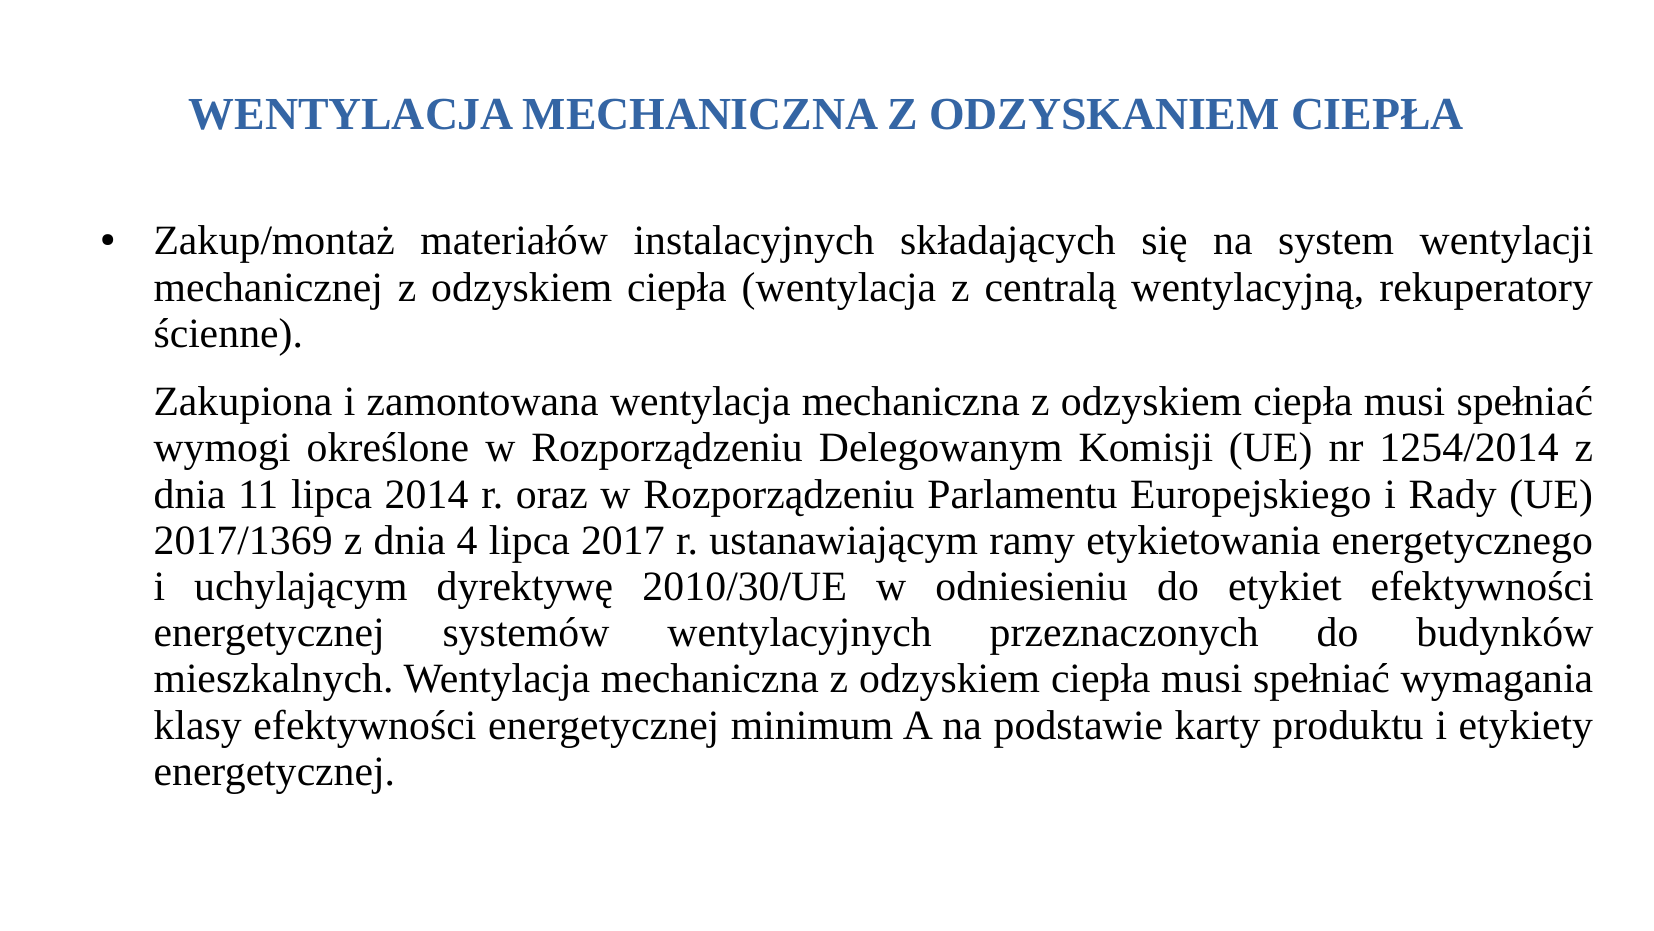

# WENTYLACJA MECHANICZNA Z ODZYSKANIEM CIEPŁA
Zakup/montaż materiałów instalacyjnych składających się na system wentylacji mechanicznej z odzyskiem ciepła (wentylacja z centralą wentylacyjną, rekuperatory ścienne).
Zakupiona i zamontowana wentylacja mechaniczna z odzyskiem ciepła musi spełniać wymogi określone w Rozporządzeniu Delegowanym Komisji (UE) nr 1254/2014 z dnia 11 lipca 2014 r. oraz w Rozporządzeniu Parlamentu Europejskiego i Rady (UE) 2017/1369 z dnia 4 lipca 2017 r. ustanawiającym ramy etykietowania energetycznego i uchylającym dyrektywę 2010/30/UE w odniesieniu do etykiet efektywności energetycznej systemów wentylacyjnych przeznaczonych do budynków mieszkalnych. Wentylacja mechaniczna z odzyskiem ciepła musi spełniać wymagania klasy efektywności energetycznej minimum A na podstawie karty produktu i etykiety energetycznej.